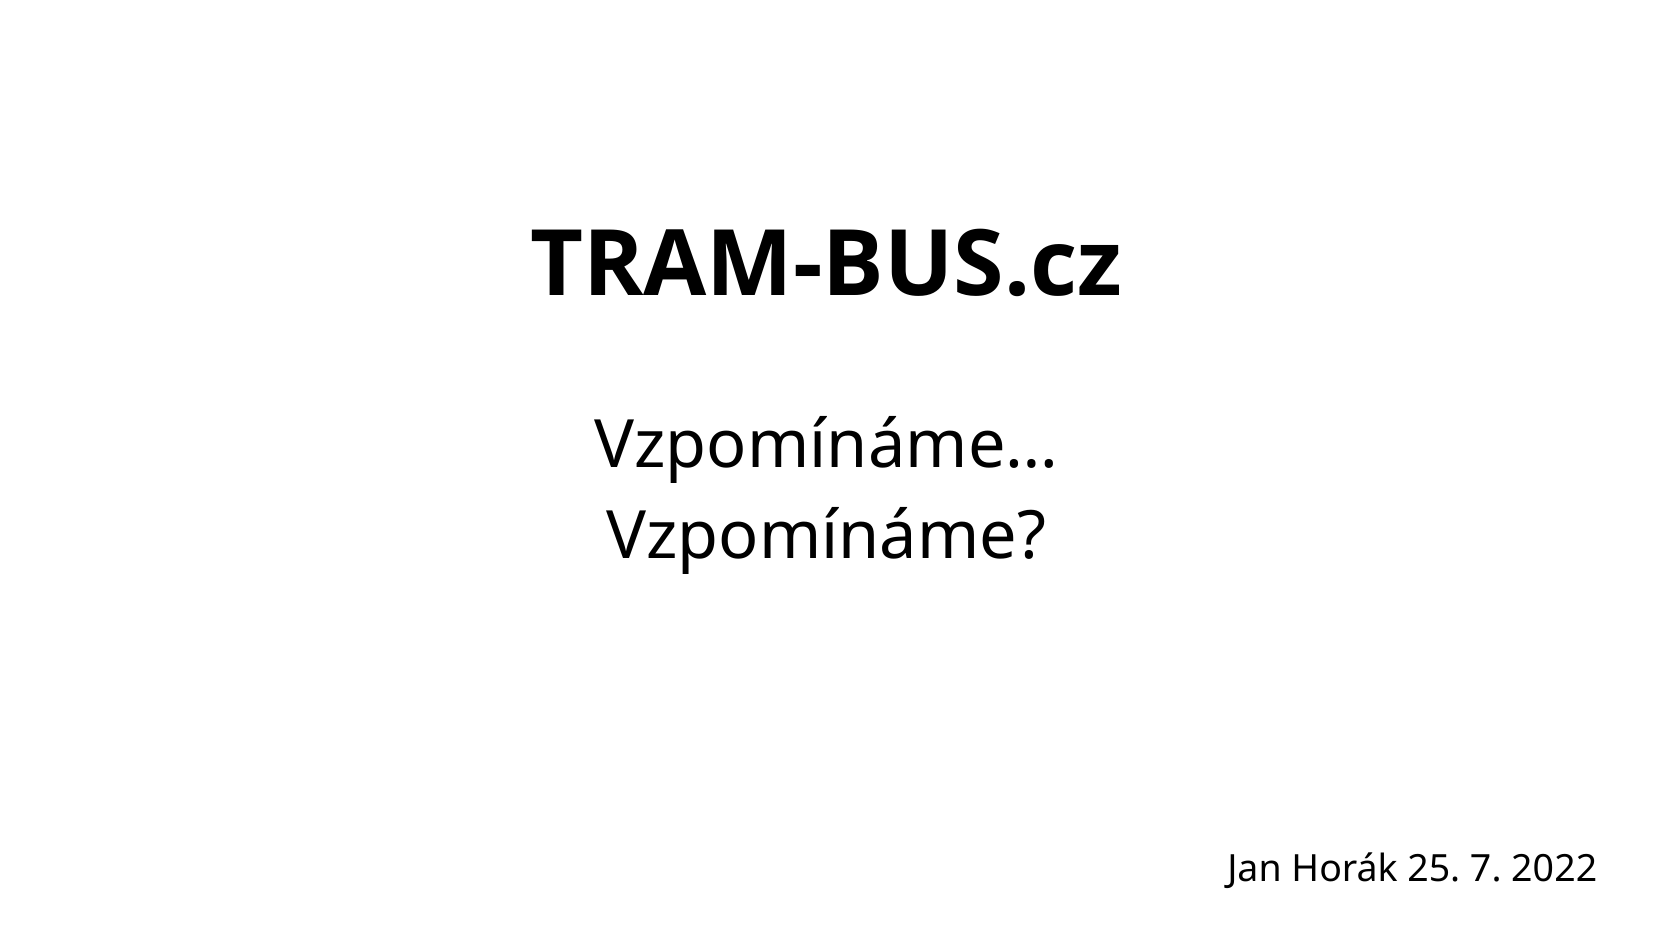

# TRAM-BUS.cz
Vzpomínáme…
Vzpomínáme?
Jan Horák 25. 7. 2022